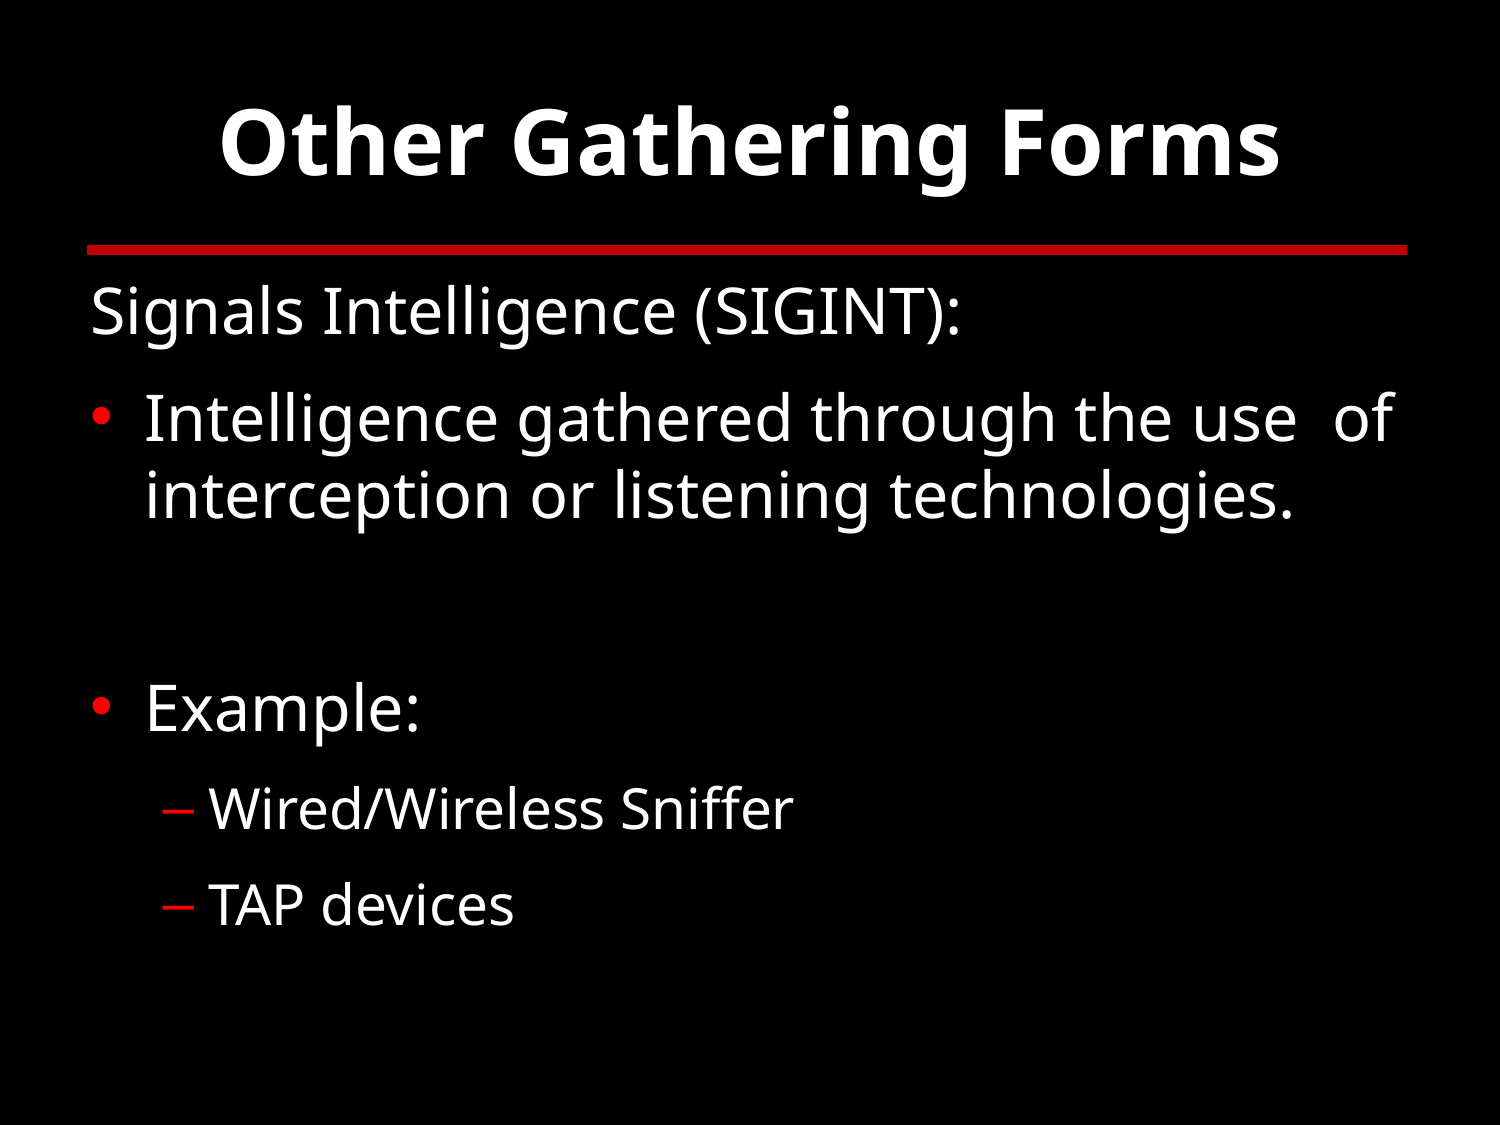

# Other Gathering Forms
Signals Intelligence (SIGINT):
Intelligence gathered through the use of interception or listening technologies.
Example:
Wired/Wireless Sniffer
TAP devices